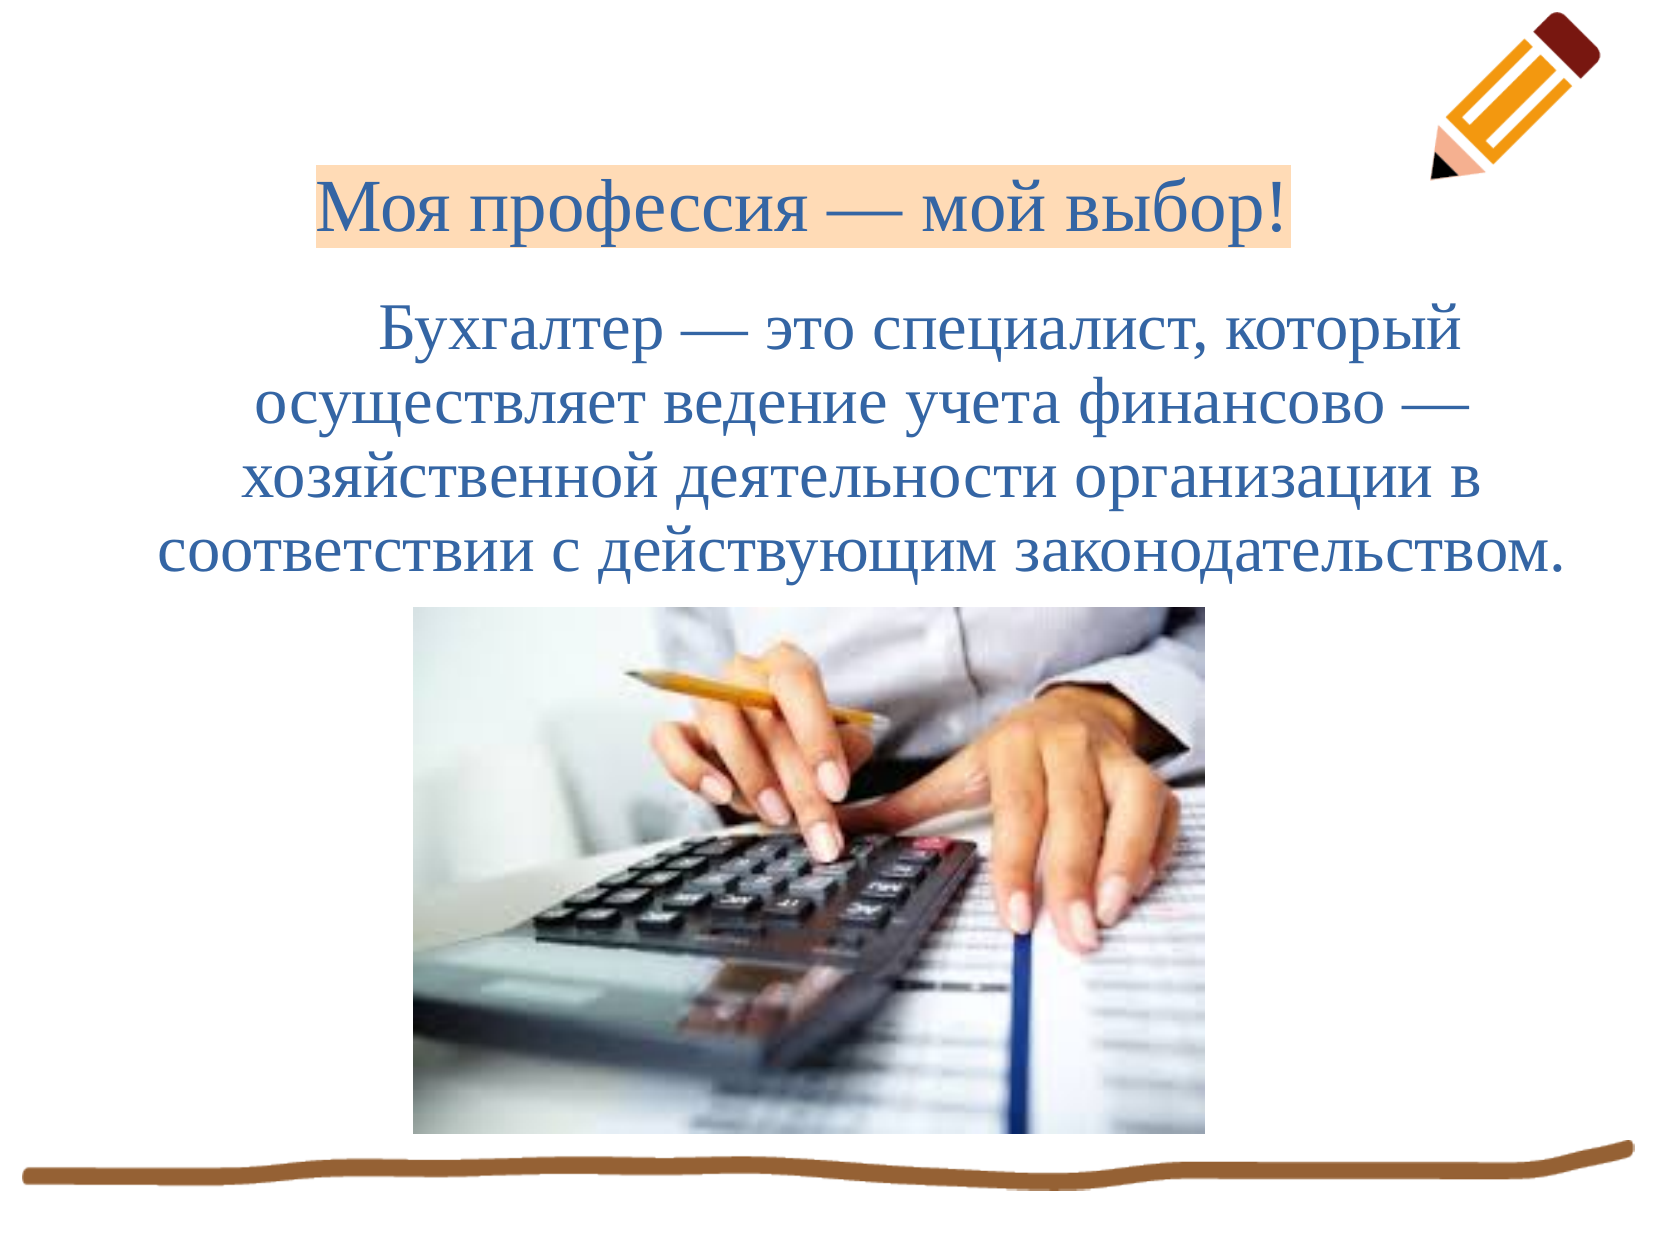

# Моя профессия — мой выбор!
 Бухгалтер — это специалист, который осуществляет ведение учета финансово — хозяйственной деятельности организации в соответствии с действующим законодательством.